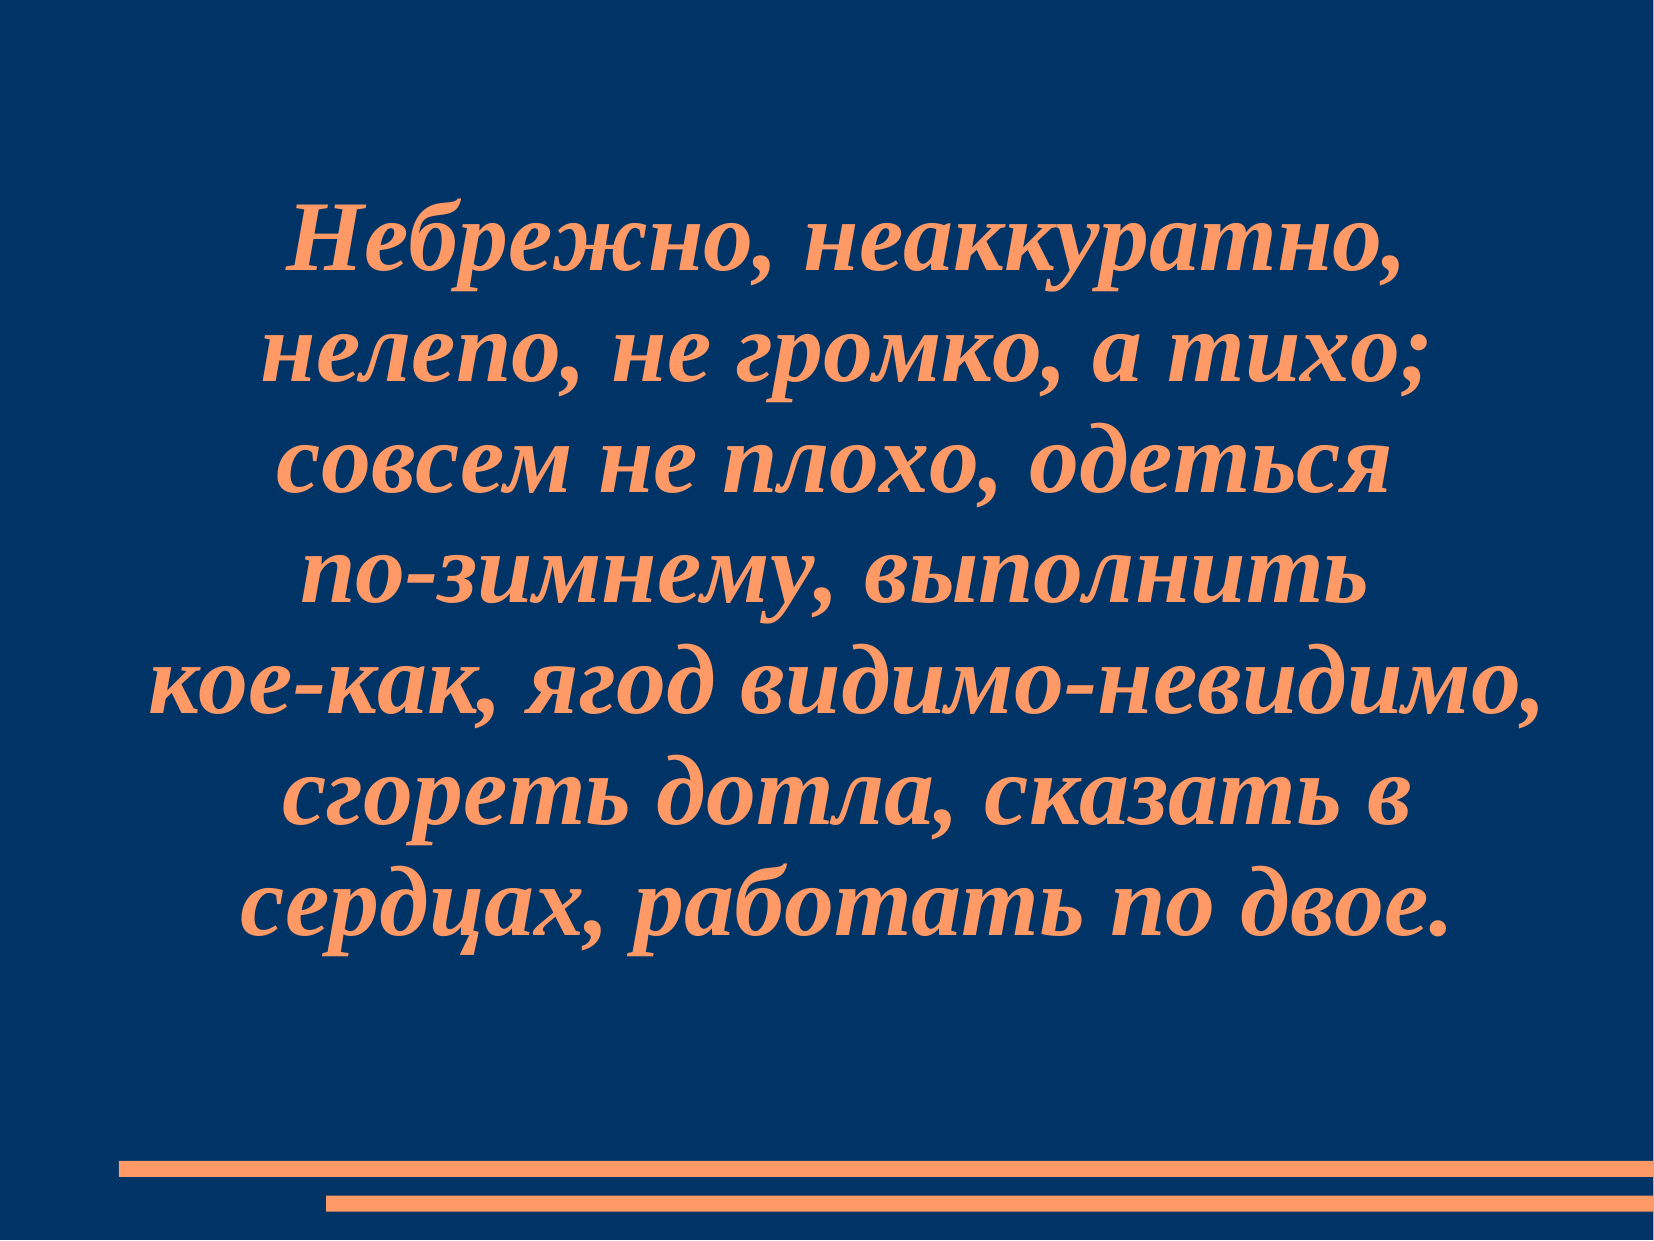

# Небрежно, неаккуратно, нелепо, не громко, а тихо; совсем не плохо, одеться по-зимнему, выполнить кое-как, ягод видимо-невидимо, сгореть дотла, сказать в сердцах, работать по двое.